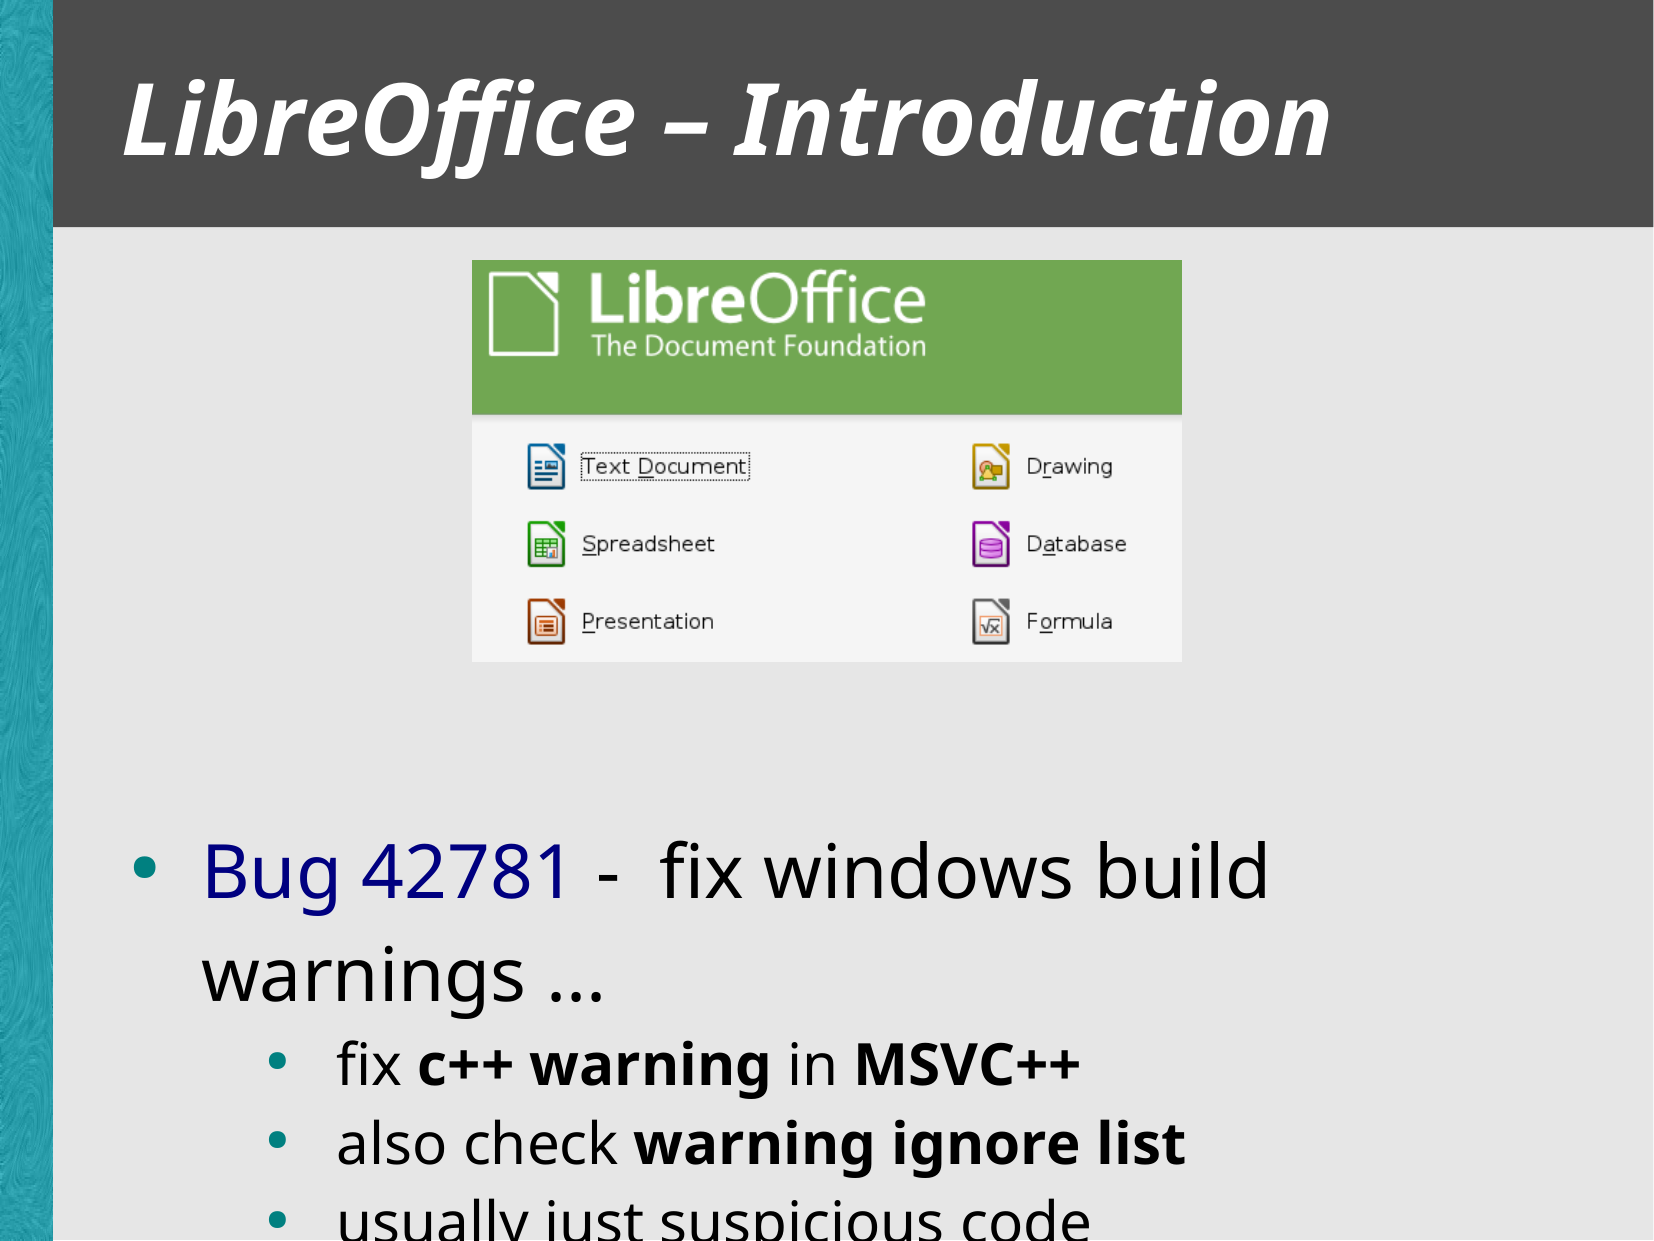

# LibreOffice – Introduction
Bug 42781 - fix windows build warnings ...
fix c++ warning in MSVC++
also check warning ignore list
usually just suspicious code